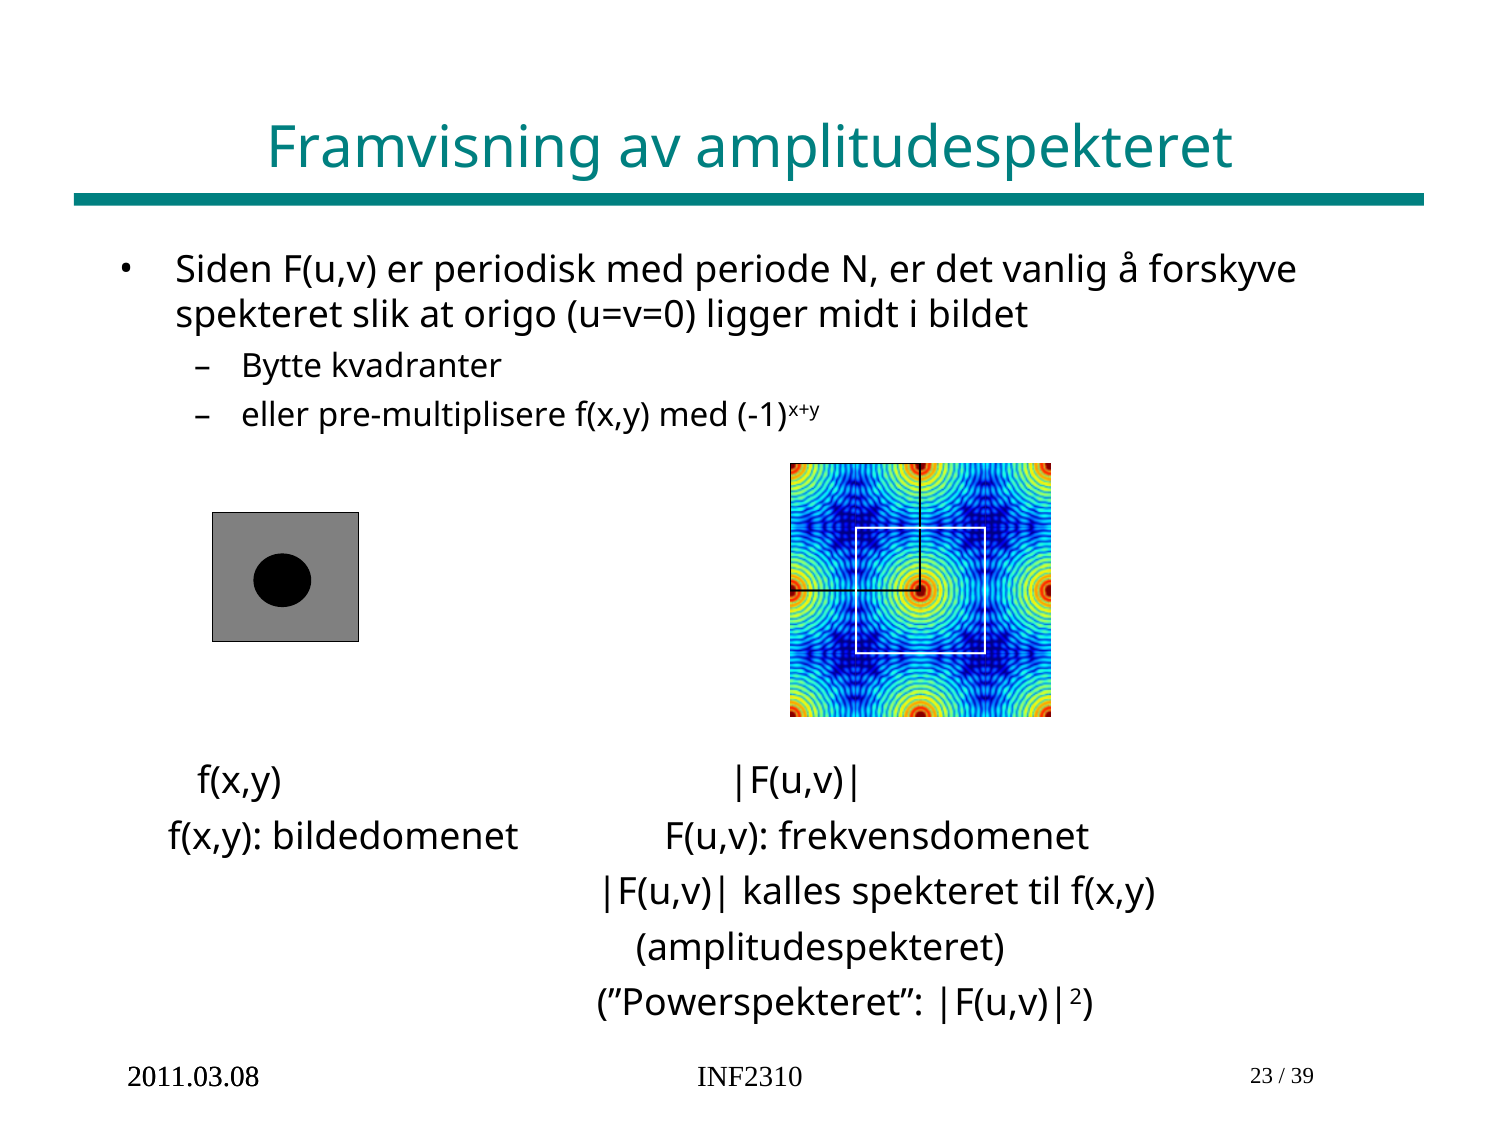

# Framvisning av amplitudespekteret
Siden F(u,v) er periodisk med periode N, er det vanlig å forskyve spekteret slik at origo (u=v=0) ligger midt i bildet
Bytte kvadranter
eller pre-multiplisere f(x,y) med (-1)x+y
 f(x,y) |F(u,v)|
 f(x,y): bildedomenet F(u,v): frekvensdomenet
 |F(u,v)| kalles spekteret til f(x,y)
 (amplitudespekteret)
 (”Powerspekteret”: |F(u,v)|2)
2011.03.08XXX
2011.03.08
INF2310